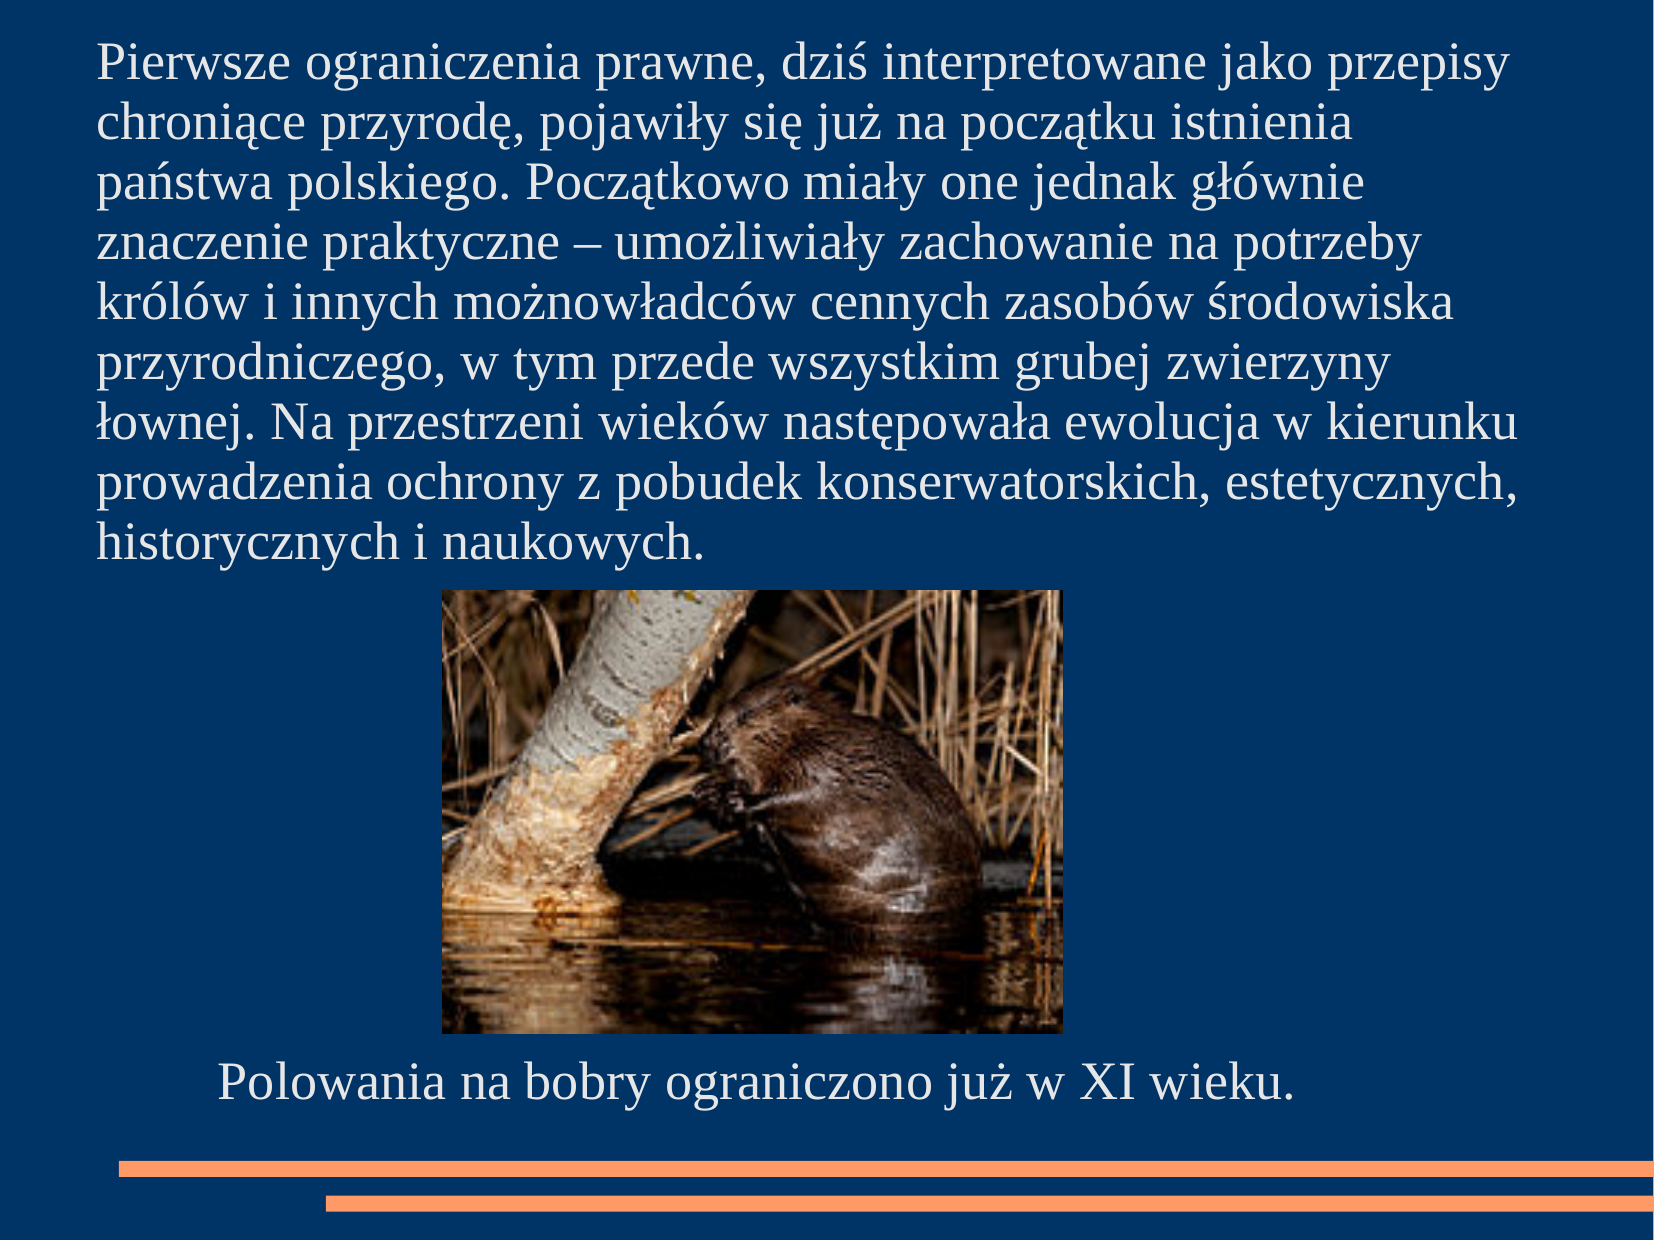

Pierwsze ograniczenia prawne, dziś interpretowane jako przepisy chroniące przyrodę, pojawiły się już na początku istnienia państwa polskiego. Początkowo miały one jednak głównie znaczenie praktyczne – umożliwiały zachowanie na potrzeby królów i innych możnowładców cennych zasobów środowiska przyrodniczego, w tym przede wszystkim grubej zwierzyny łownej. Na przestrzeni wieków następowała ewolucja w kierunku prowadzenia ochrony z pobudek konserwatorskich, estetycznych, historycznych i naukowych.
 Polowania na bobry ograniczono już w XI wieku.
#